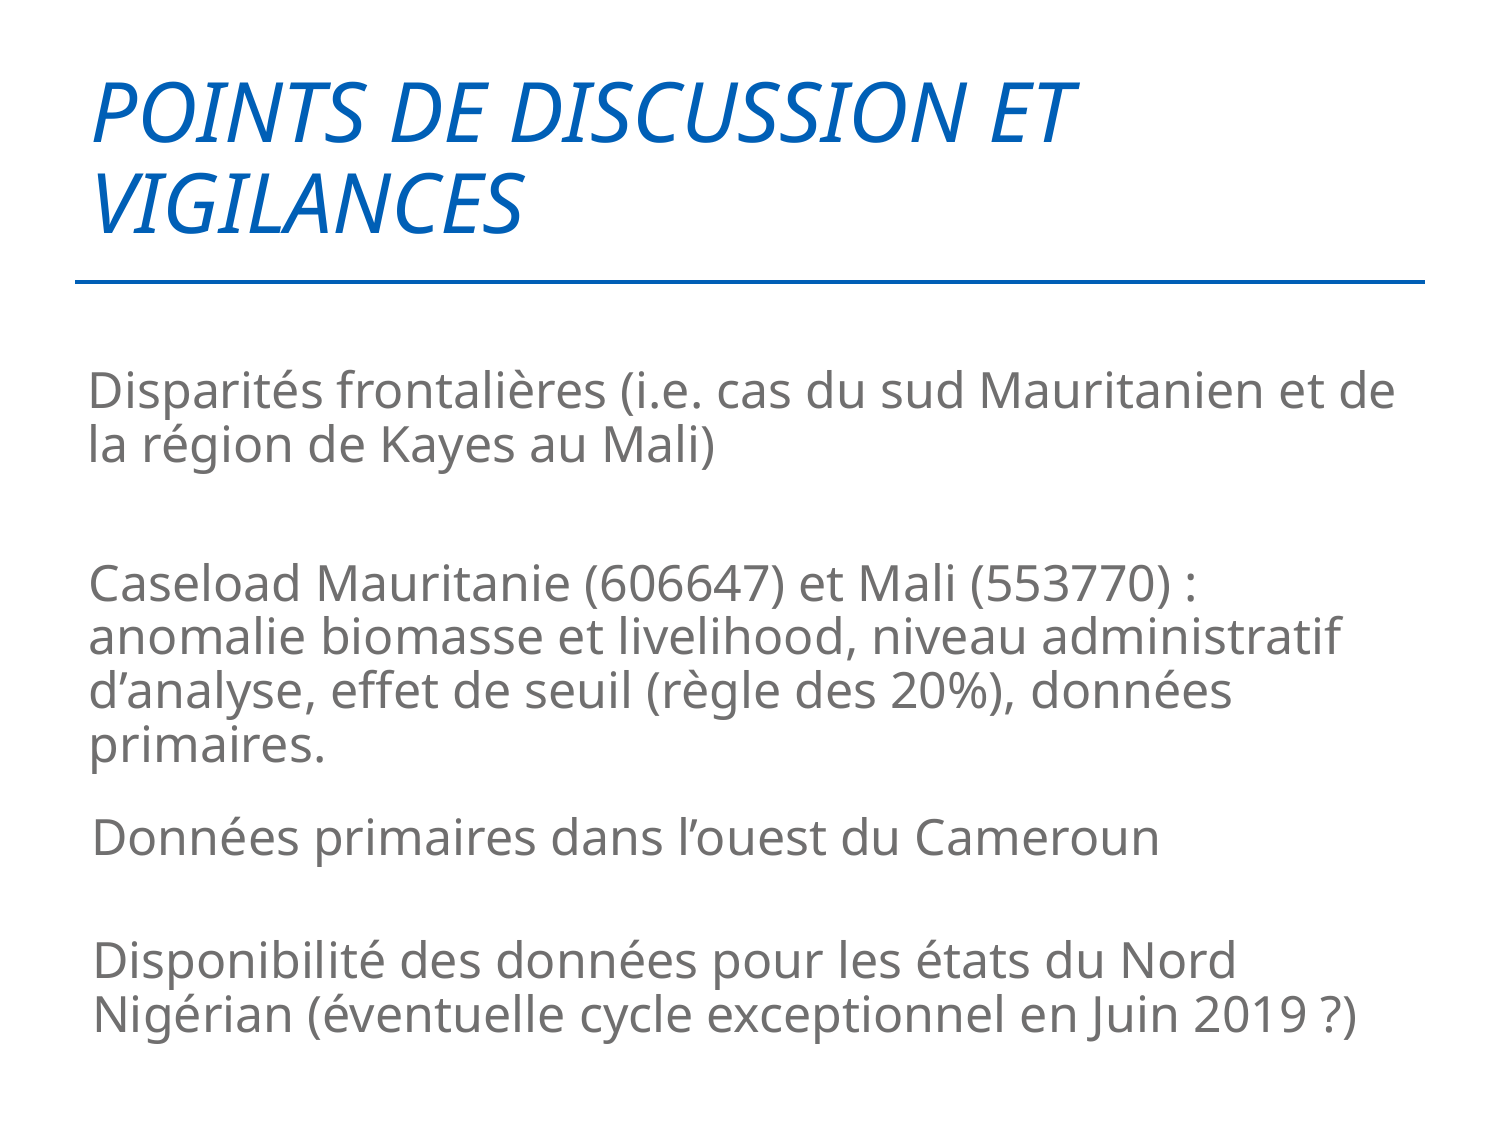

# Points de discussion et vigilances
Disparités frontalières (i.e. cas du sud Mauritanien et de la région de Kayes au Mali)
Caseload Mauritanie (606647) et Mali (553770) : anomalie biomasse et livelihood, niveau administratif d’analyse, effet de seuil (règle des 20%), données primaires.
Données primaires dans l’ouest du Cameroun
Disponibilité des données pour les états du Nord Nigérian (éventuelle cycle exceptionnel en Juin 2019 ?)